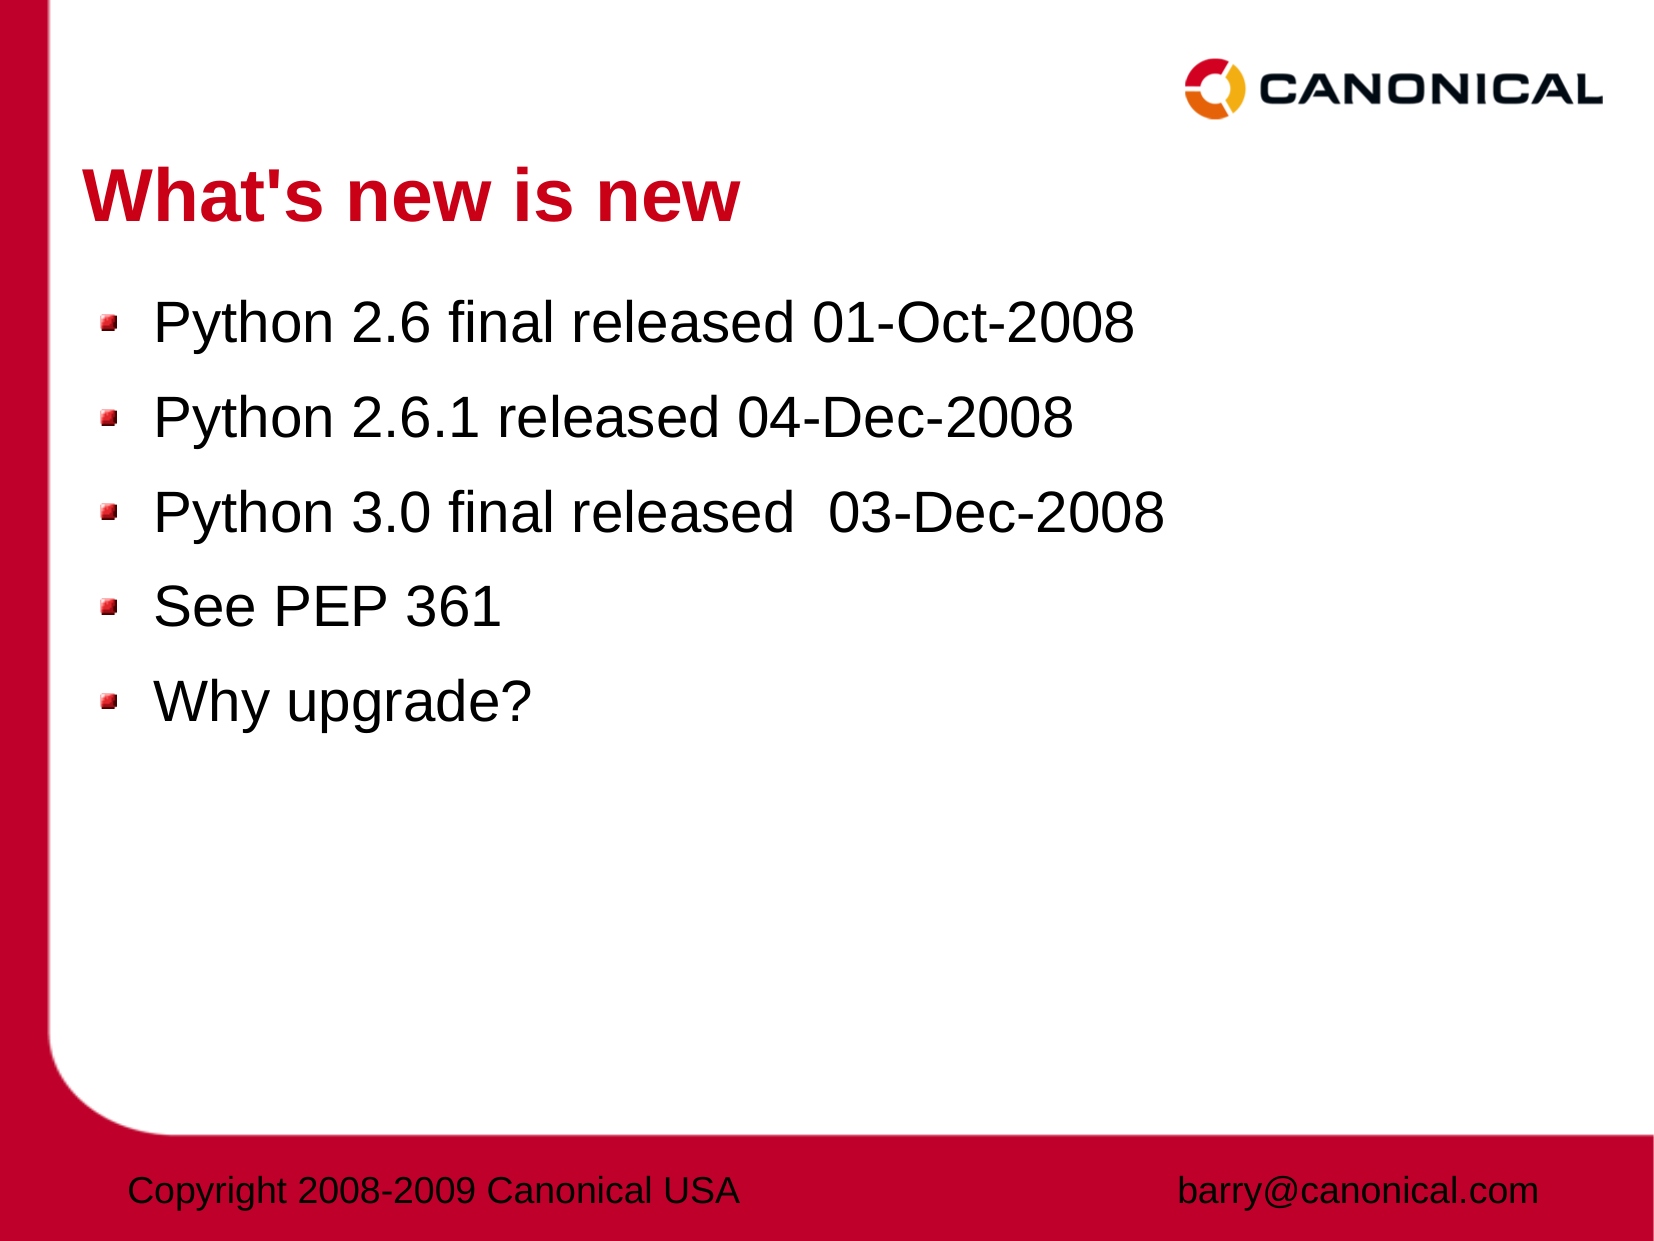

# What's new is new
Python 2.6 final released 01-Oct-2008
Python 2.6.1 released 04-Dec-2008
Python 3.0 final released 03-Dec-2008
See PEP 361
Why upgrade?